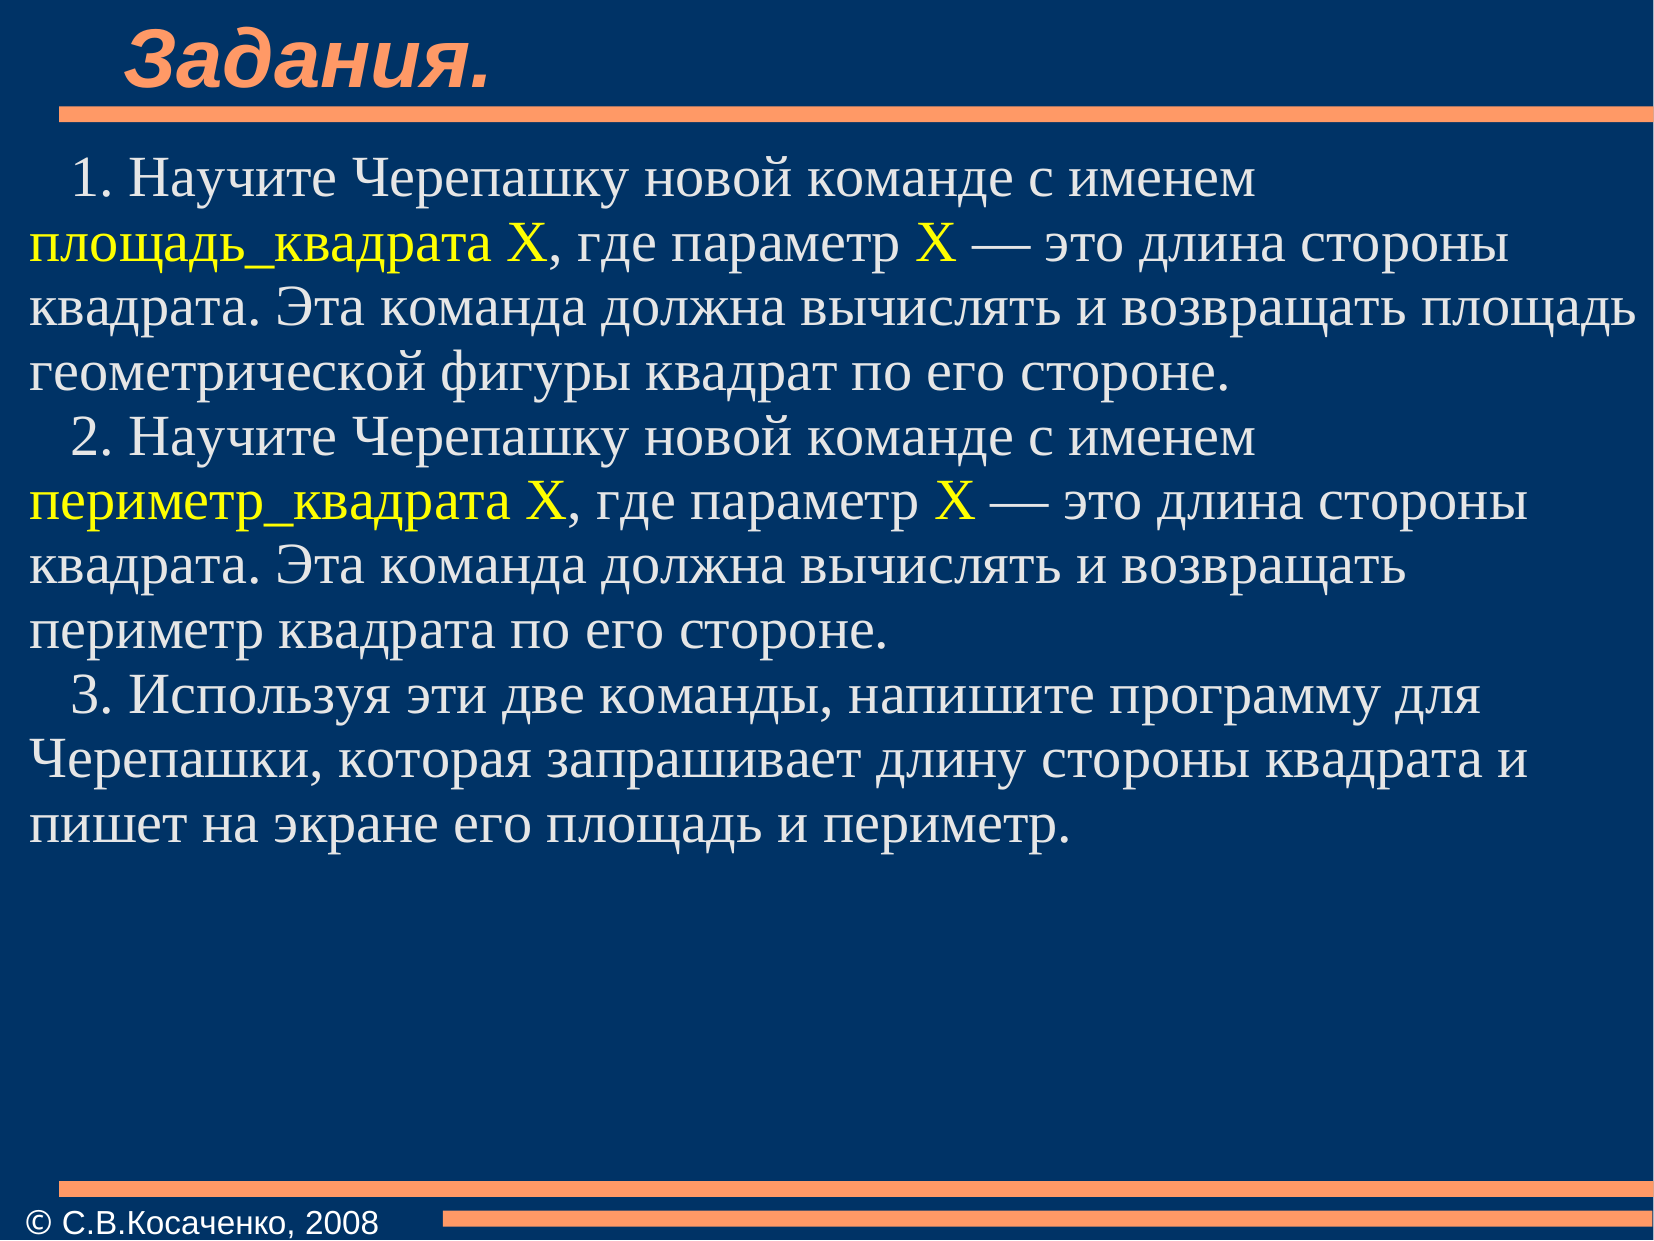

# Задания.
1. Научите Черепашку новой команде с именем площадь_квадрата Х, где параметр Х — это длина стороны квадрата. Эта команда должна вычислять и возвращать площадь геометрической фигуры квадрат по его стороне.
2. Научите Черепашку новой команде с именем периметр_квадрата Х, где параметр Х — это длина стороны квадрата. Эта команда должна вычислять и возвращать периметр квадрата по его стороне.
3. Используя эти две команды, напишите программу для Черепашки, которая запрашивает длину стороны квадрата и пишет на экране его площадь и периметр.